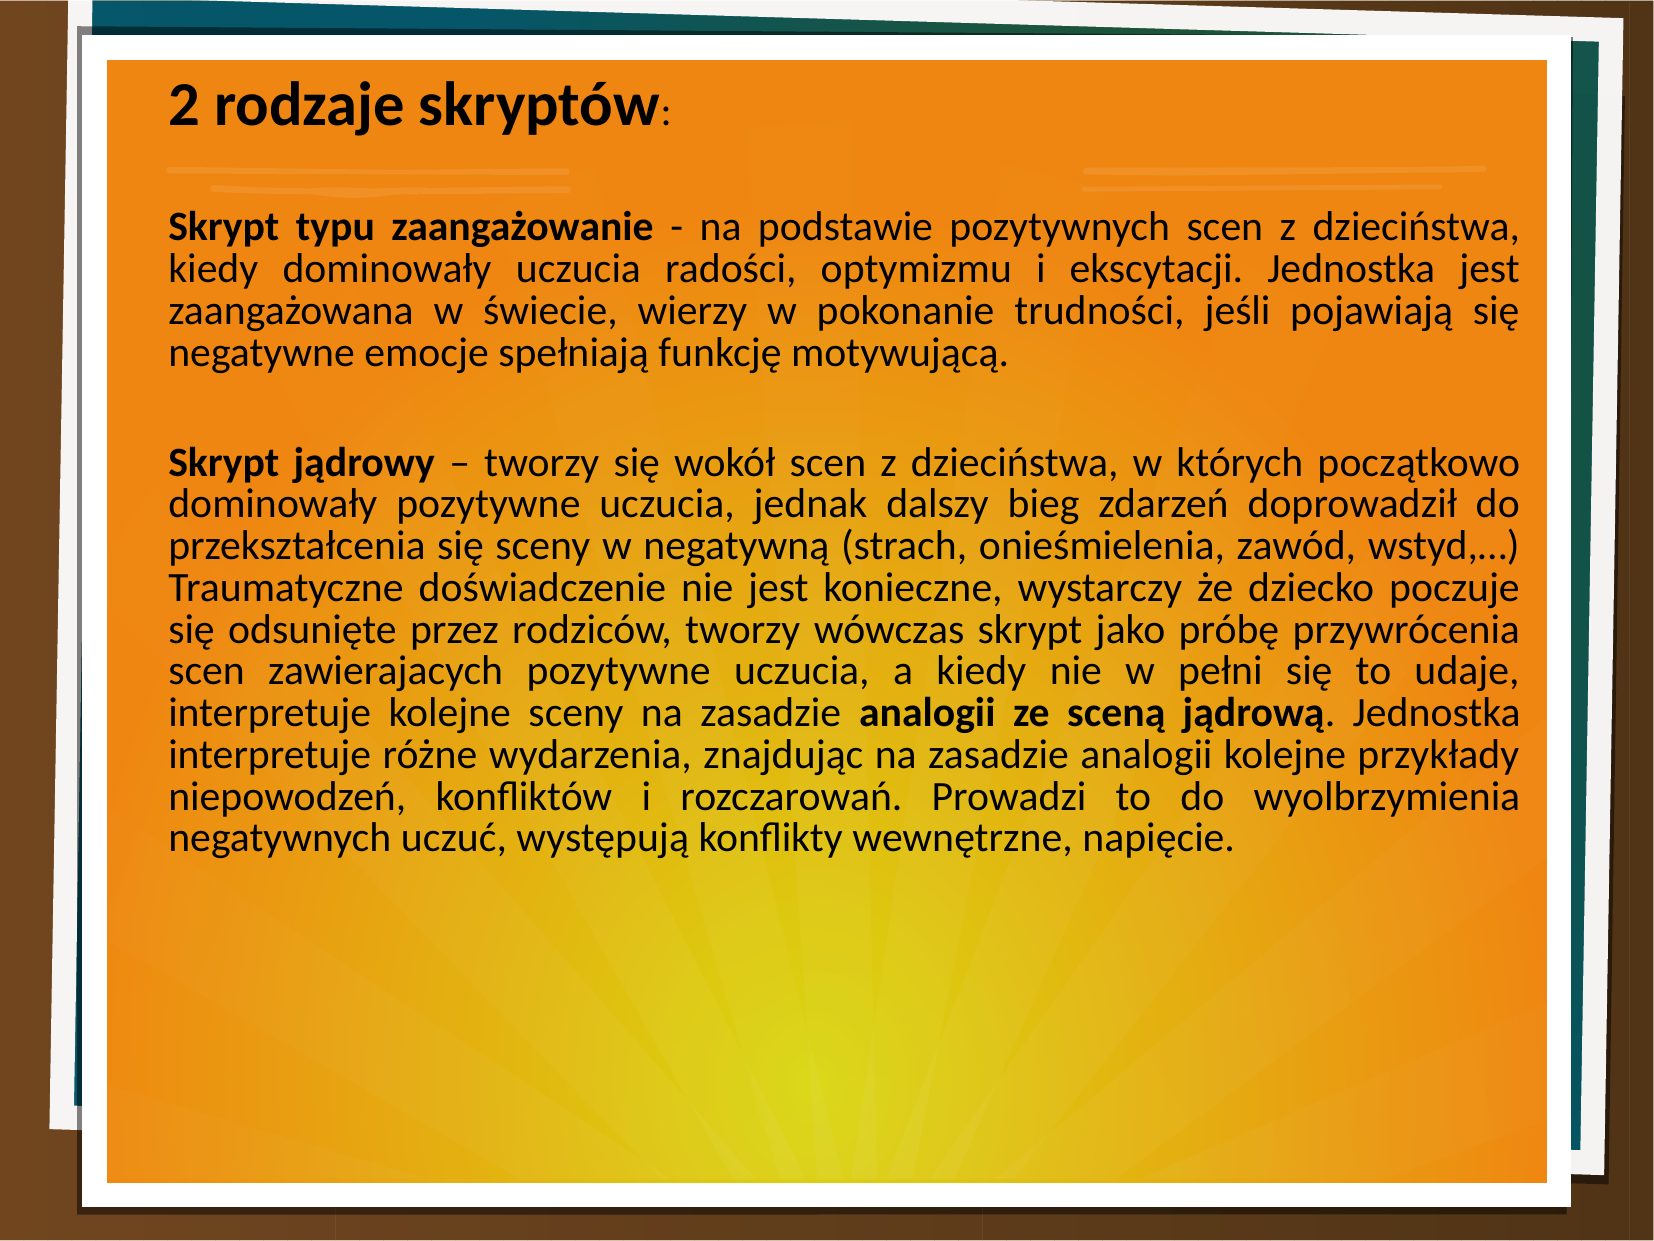

2 rodzaje skryptów:
Skrypt typu zaangażowanie - na podstawie pozytywnych scen z dzieciństwa, kiedy dominowały uczucia radości, optymizmu i ekscytacji. Jednostka jest zaangażowana w świecie, wierzy w pokonanie trudności, jeśli pojawiają się negatywne emocje spełniają funkcję motywującą.
Skrypt jądrowy – tworzy się wokół scen z dzieciństwa, w których początkowo dominowały pozytywne uczucia, jednak dalszy bieg zdarzeń doprowadził do przekształcenia się sceny w negatywną (strach, onieśmielenia, zawód, wstyd,…) Traumatyczne doświadczenie nie jest konieczne, wystarczy że dziecko poczuje się odsunięte przez rodziców, tworzy wówczas skrypt jako próbę przywrócenia scen zawierajacych pozytywne uczucia, a kiedy nie w pełni się to udaje, interpretuje kolejne sceny na zasadzie analogii ze sceną jądrową. Jednostka interpretuje różne wydarzenia, znajdując na zasadzie analogii kolejne przykłady niepowodzeń, konfliktów i rozczarowań. Prowadzi to do wyolbrzymienia negatywnych uczuć, występują konflikty wewnętrzne, napięcie.